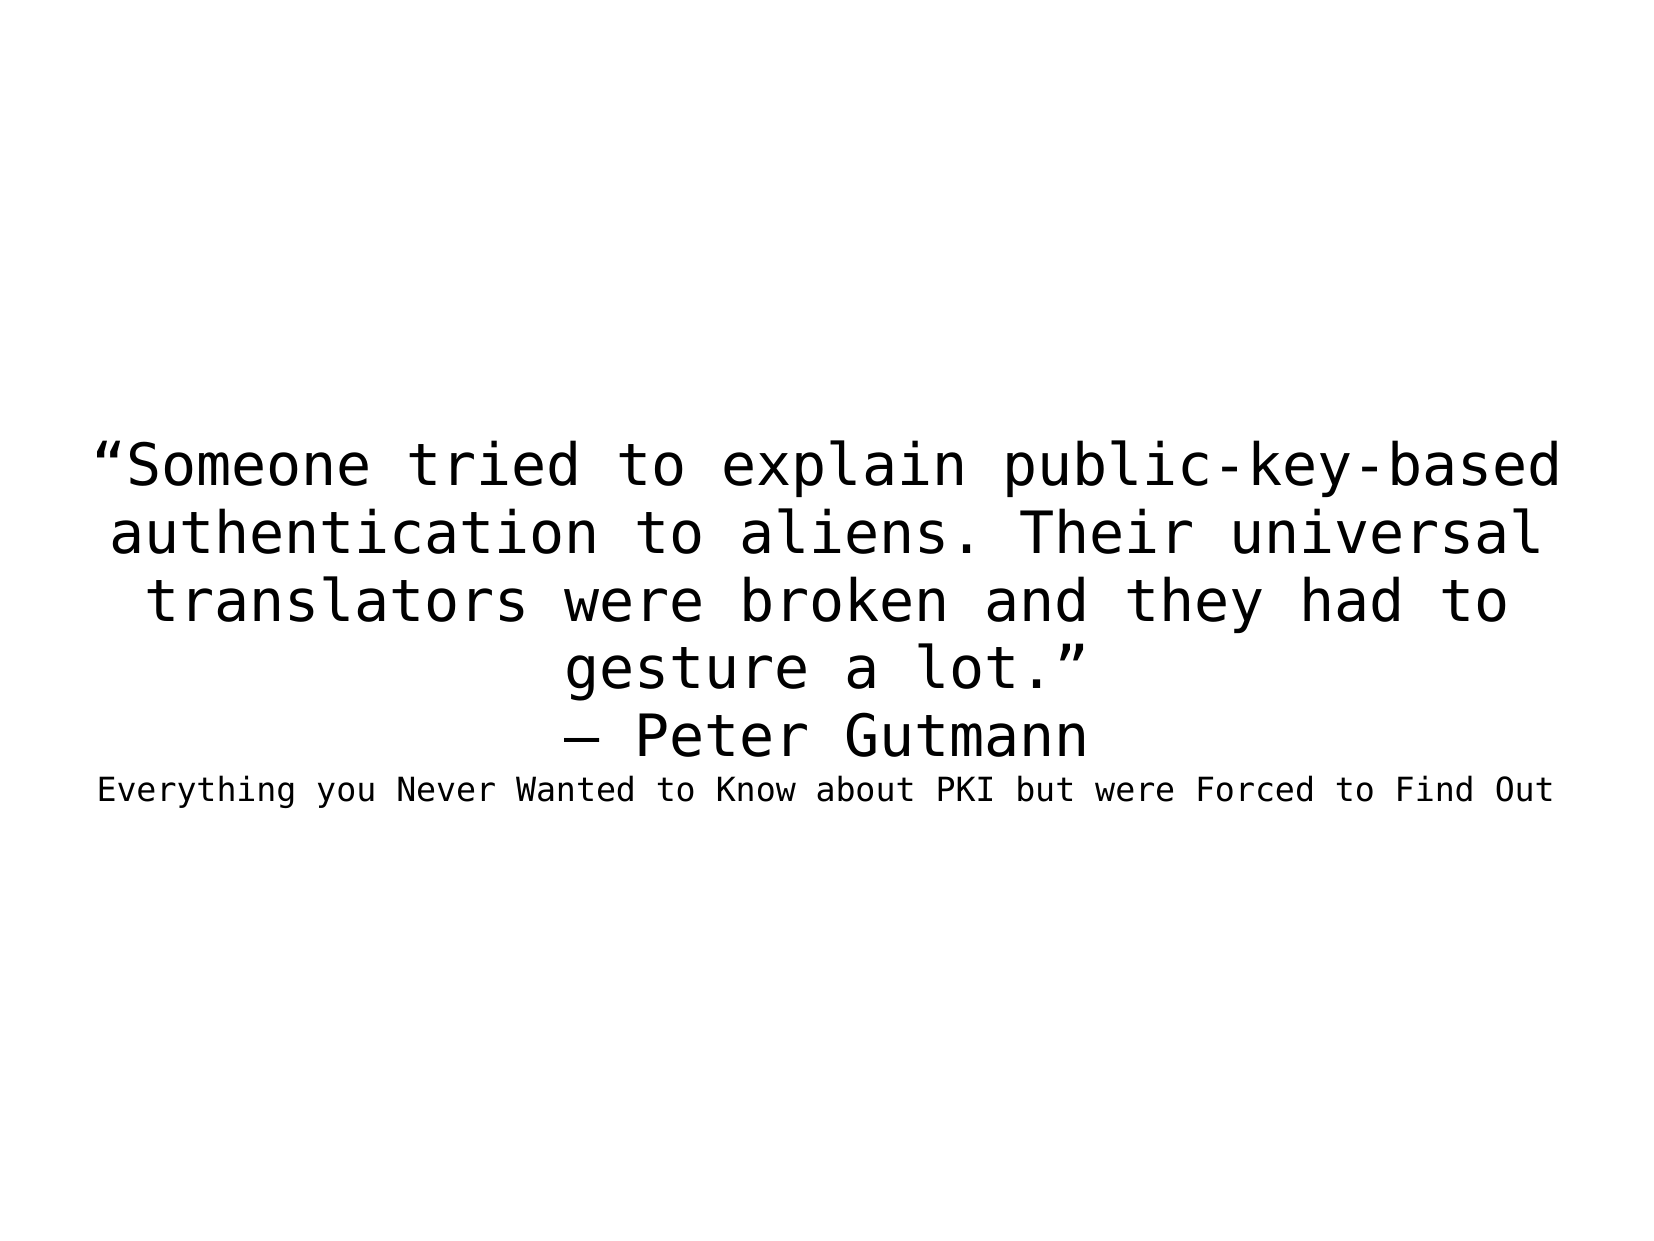

# “Someone tried to explain public‐key‐based authentication to aliens. Their universal translators were broken and they had to gesture a lot.” — Peter Gutmann Everything you Never Wanted to Know about PKI but were Forced to Find Out